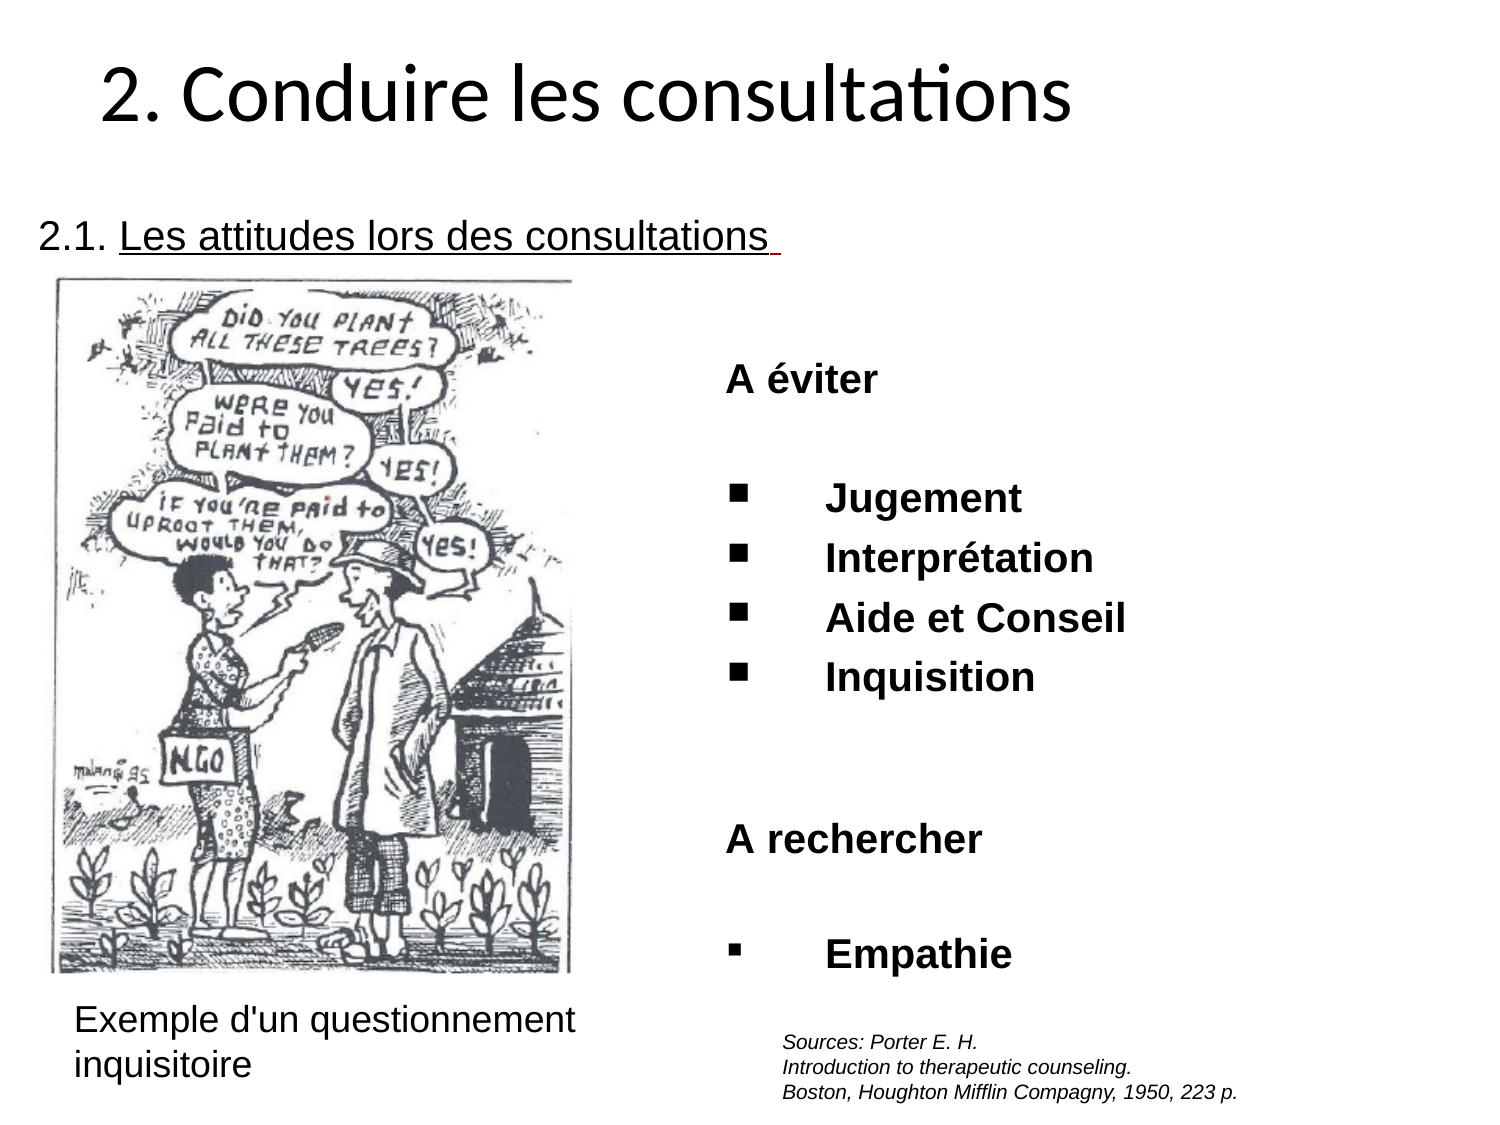

2. Conduire les consultations
2.1. Les attitudes lors des consultations
# A éviter
Jugement
Interprétation
Aide et Conseil
Inquisition
A rechercher
Empathie
Exemple d'un questionnement inquisitoire
Sources: Porter E. H.
Introduction to therapeutic counseling.
Boston, Houghton Mifflin Compagny, 1950, 223 p.